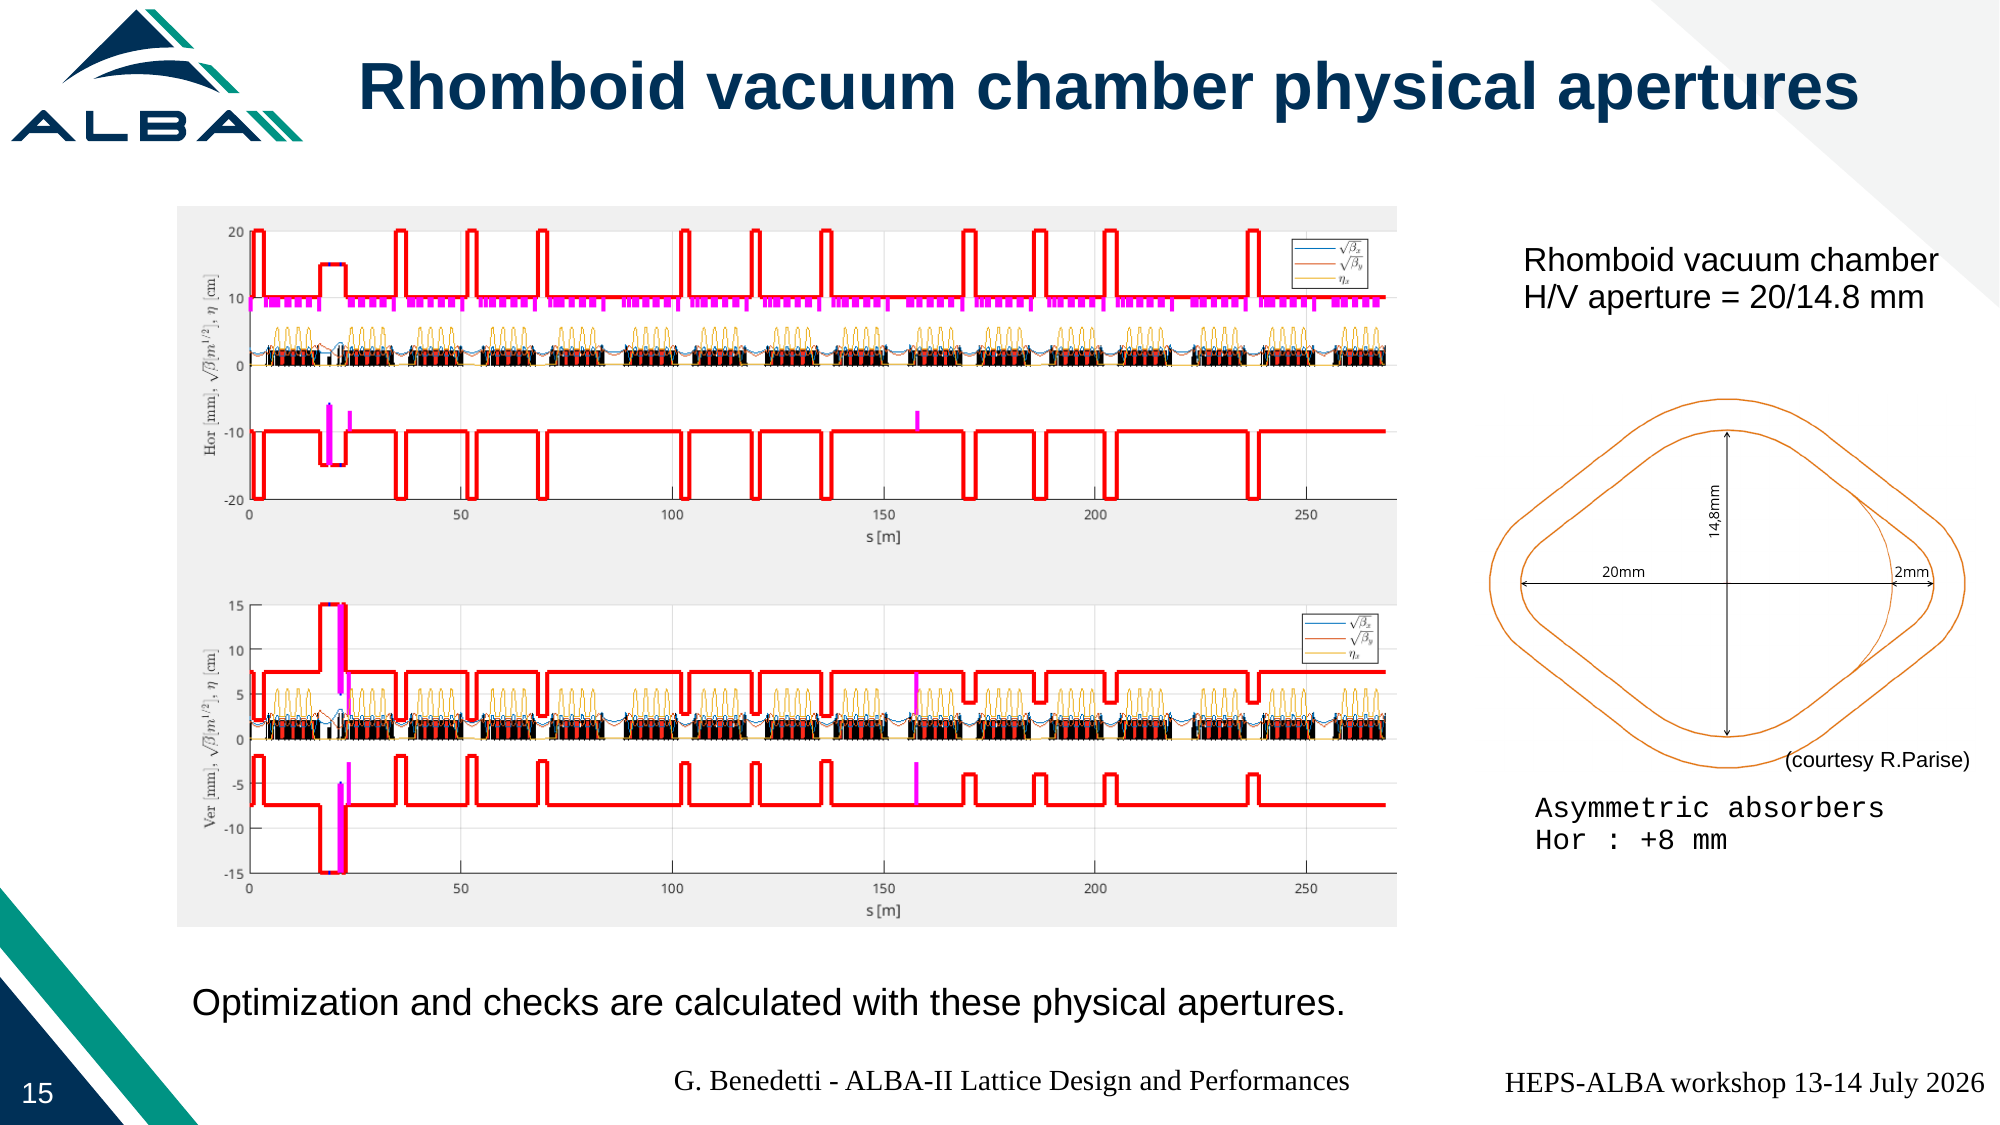

# Rhomboid vacuum chamber physical apertures
Rhomboid vacuum chamber H/V aperture = 20/14.8 mm
(courtesy R.Parise)
Asymmetric absorbers
Hor : +8 mm
Optimization and checks are calculated with these physical apertures.
G. Benedetti - ALBA-II Lattice Design and Performances
HEPS-ALBA workshop 13-14 July 2026